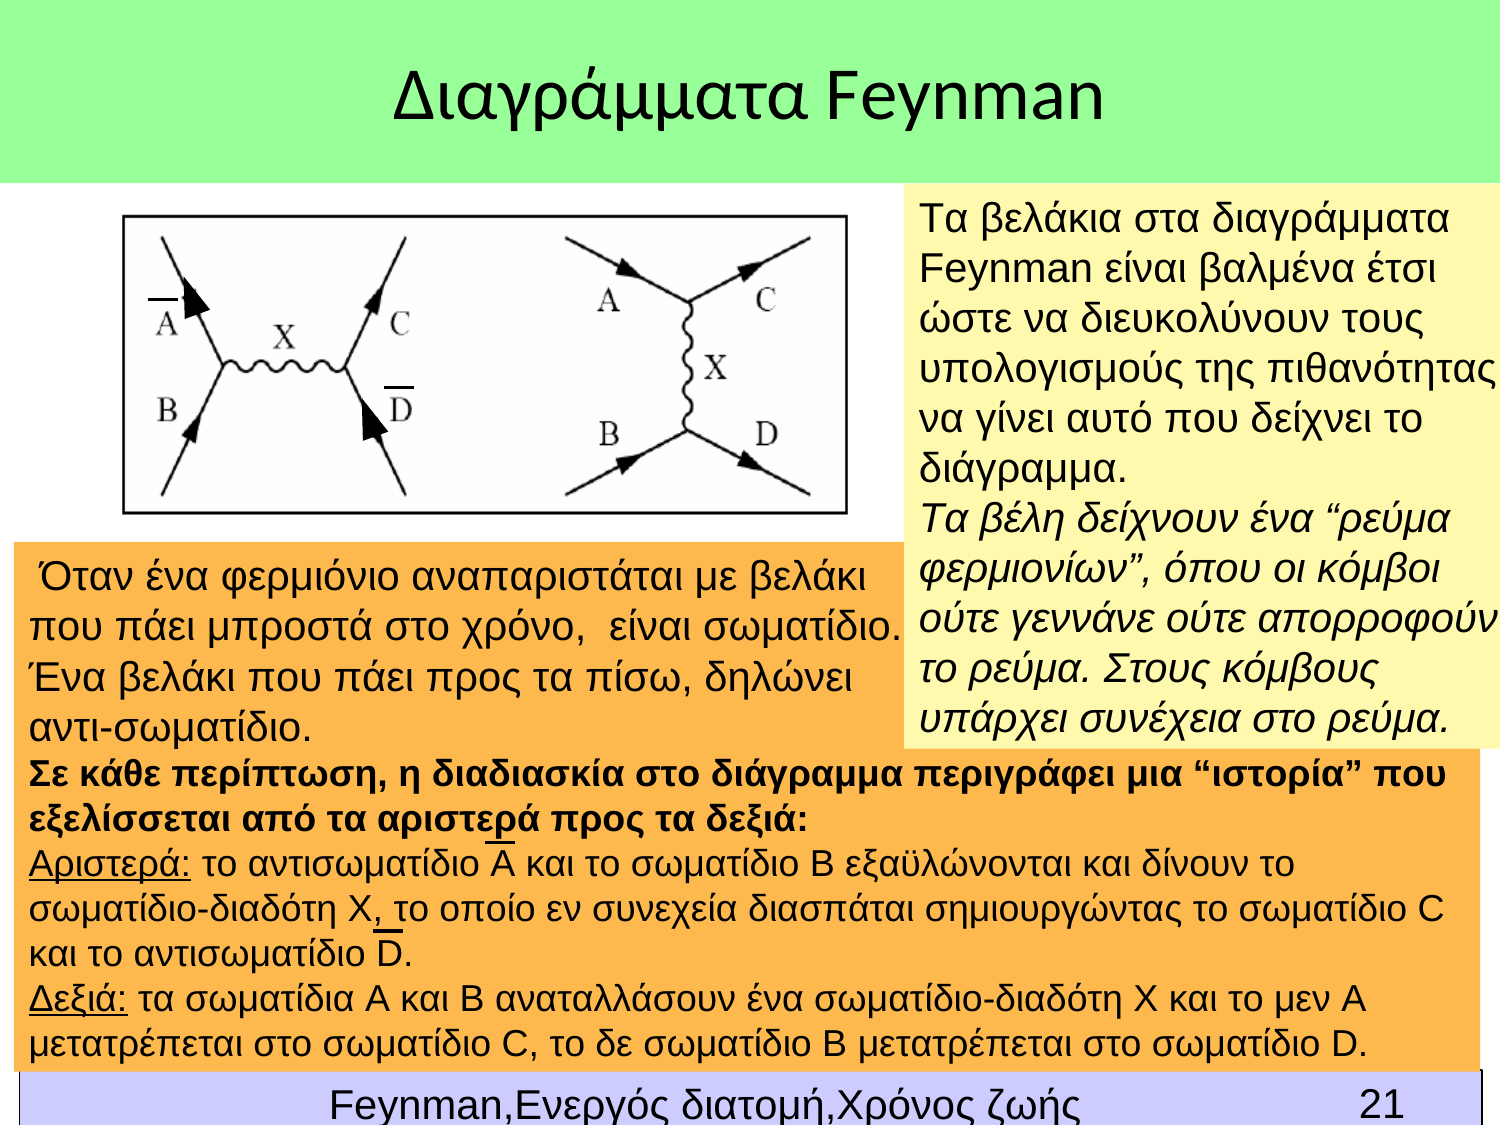

Διαγράμματα Feynman
Τα βελάκια στα διαγράμματα
Feynman είναι βαλμένα έτσι
ώστε να διευκολύνουν τους
υπολογισμούς της πιθανότητας
να γίνει αυτό που δείχνει το
διάγραμμα.
Τα βέλη δείχνουν ένα “ρεύμα
φερμιονίων”, όπου οι κόμβοι
ούτε γεννάνε ούτε απορροφούν
το ρεύμα. Στους κόμβους
υπάρχει συνέχεια στο ρεύμα.
 Όταν ένα φερμιόνιο αναπαριστάται με βελάκι
που πάει μπροστά στο χρόνο, είναι σωματίδιο.
Ένα βελάκι που πάει προς τα πίσω, δηλώνει
αντι-σωματίδιο.
Σε κάθε περίπτωση, η διαδιασκία στο διάγραμμα περιγράφει μια “ιστορία” που
εξελίσσεται από τα αριστερά προς τα δεξιά:
Αριστερά: το αντισωματίδιο Α και το σωματίδιο Β εξαϋλώνονται και δίνουν το
σωματίδιο-διαδότη Χ, το οποίο εν συνεχεία διασπάται σημιουργώντας το σωματίδιο C
και το αντισωματίδιο D.
Δεξιά: τα σωματίδια Α και Β αναταλλάσουν ένα σωματίδιο-διαδότη Χ και το μεν Α
μετατρέπεται στο σωματίδιο C, το δε σωματίδιο B μετατρέπεται στο σωματίδιο D.
21
Feynman,Eνεργός διατομή,Xρόνος ζωής